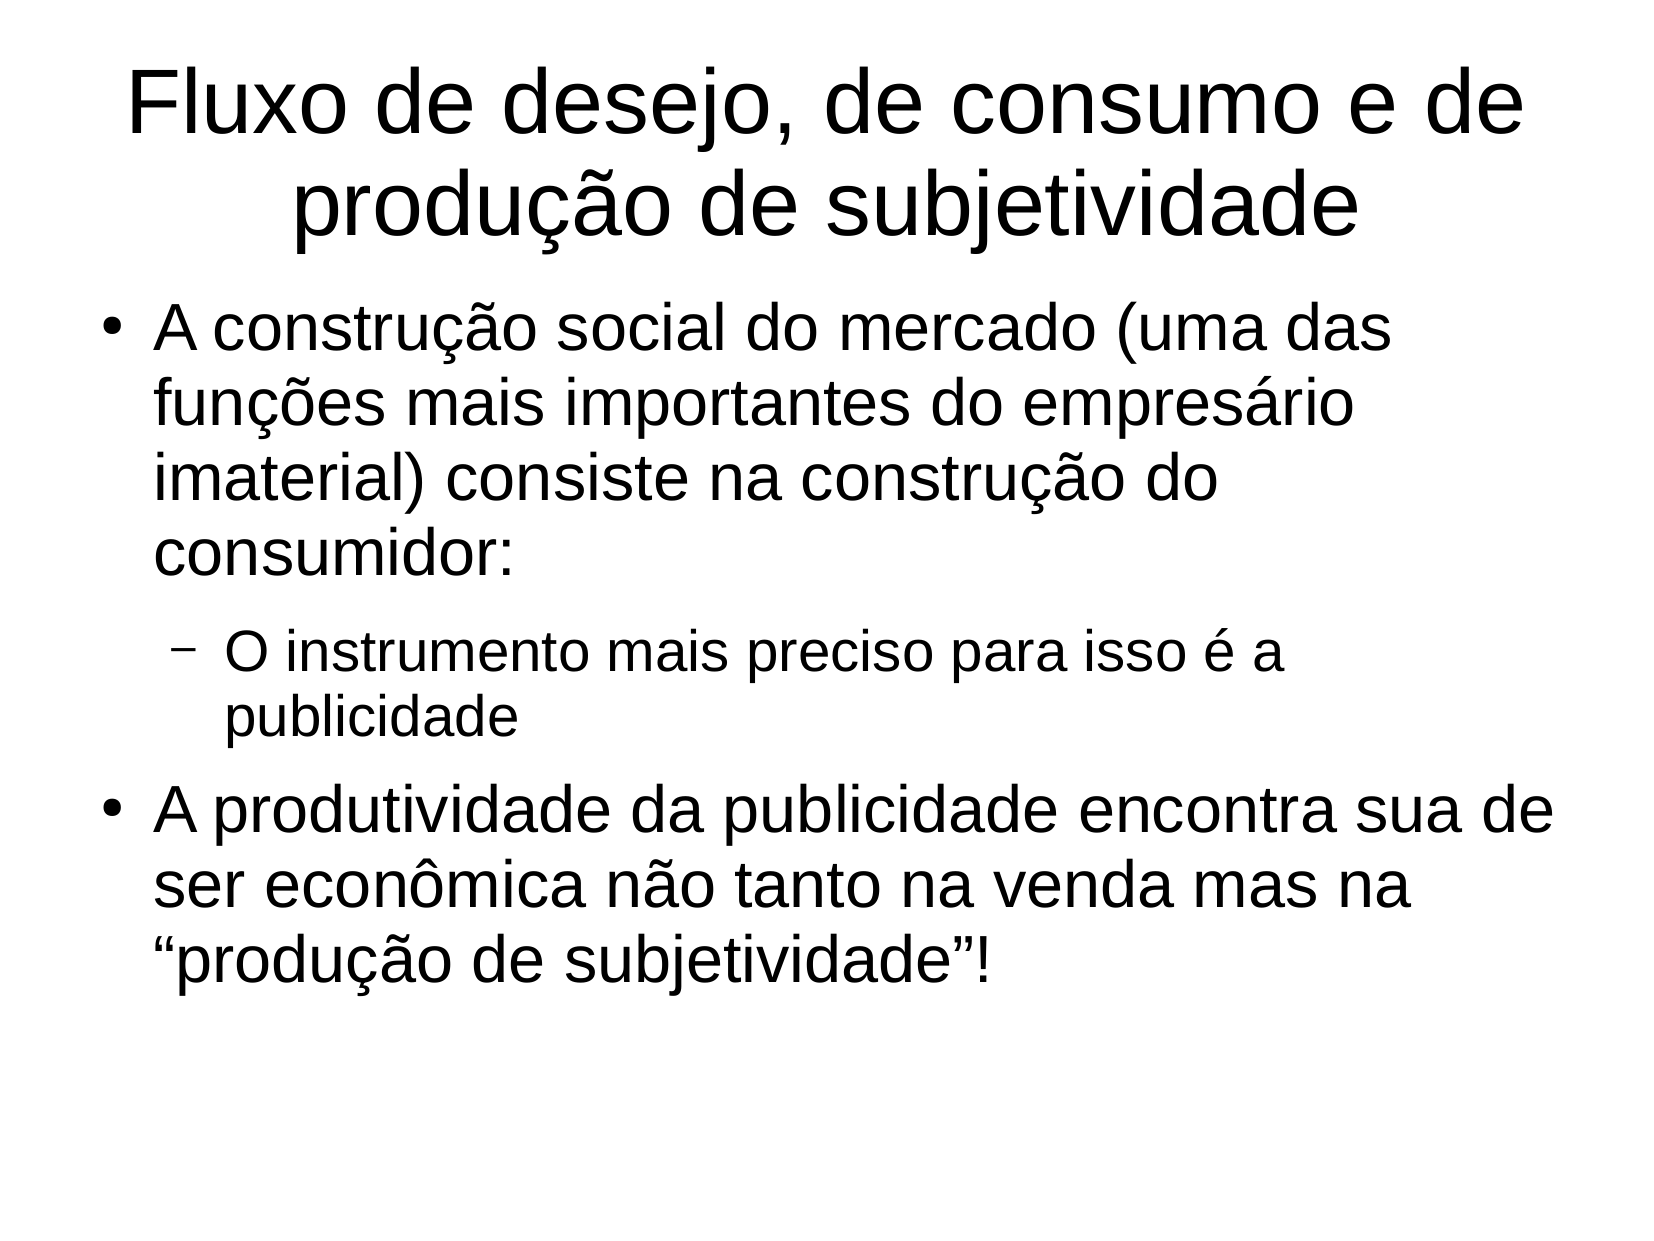

# Fluxo de desejo, de consumo e de produção de subjetividade
A construção social do mercado (uma das funções mais importantes do empresário imaterial) consiste na construção do consumidor:
O instrumento mais preciso para isso é a publicidade
A produtividade da publicidade encontra sua de ser econômica não tanto na venda mas na “produção de subjetividade”!